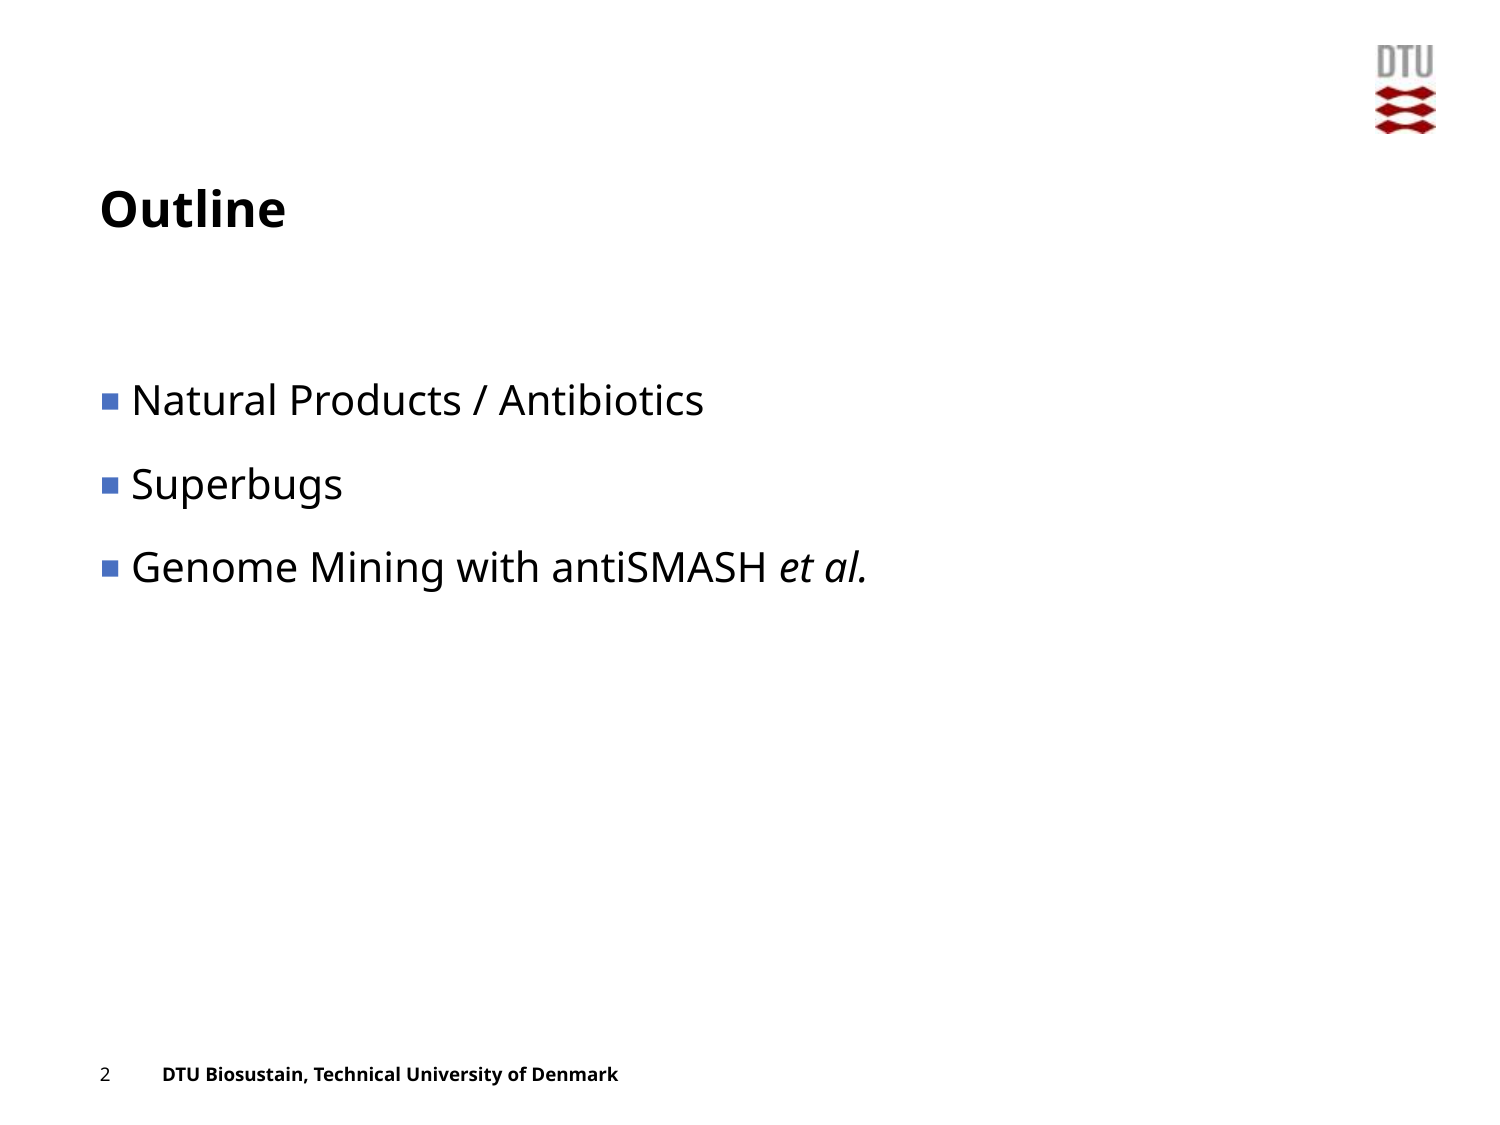

# Outline
Natural Products / Antibiotics
Superbugs
Genome Mining with antiSMASH et al.